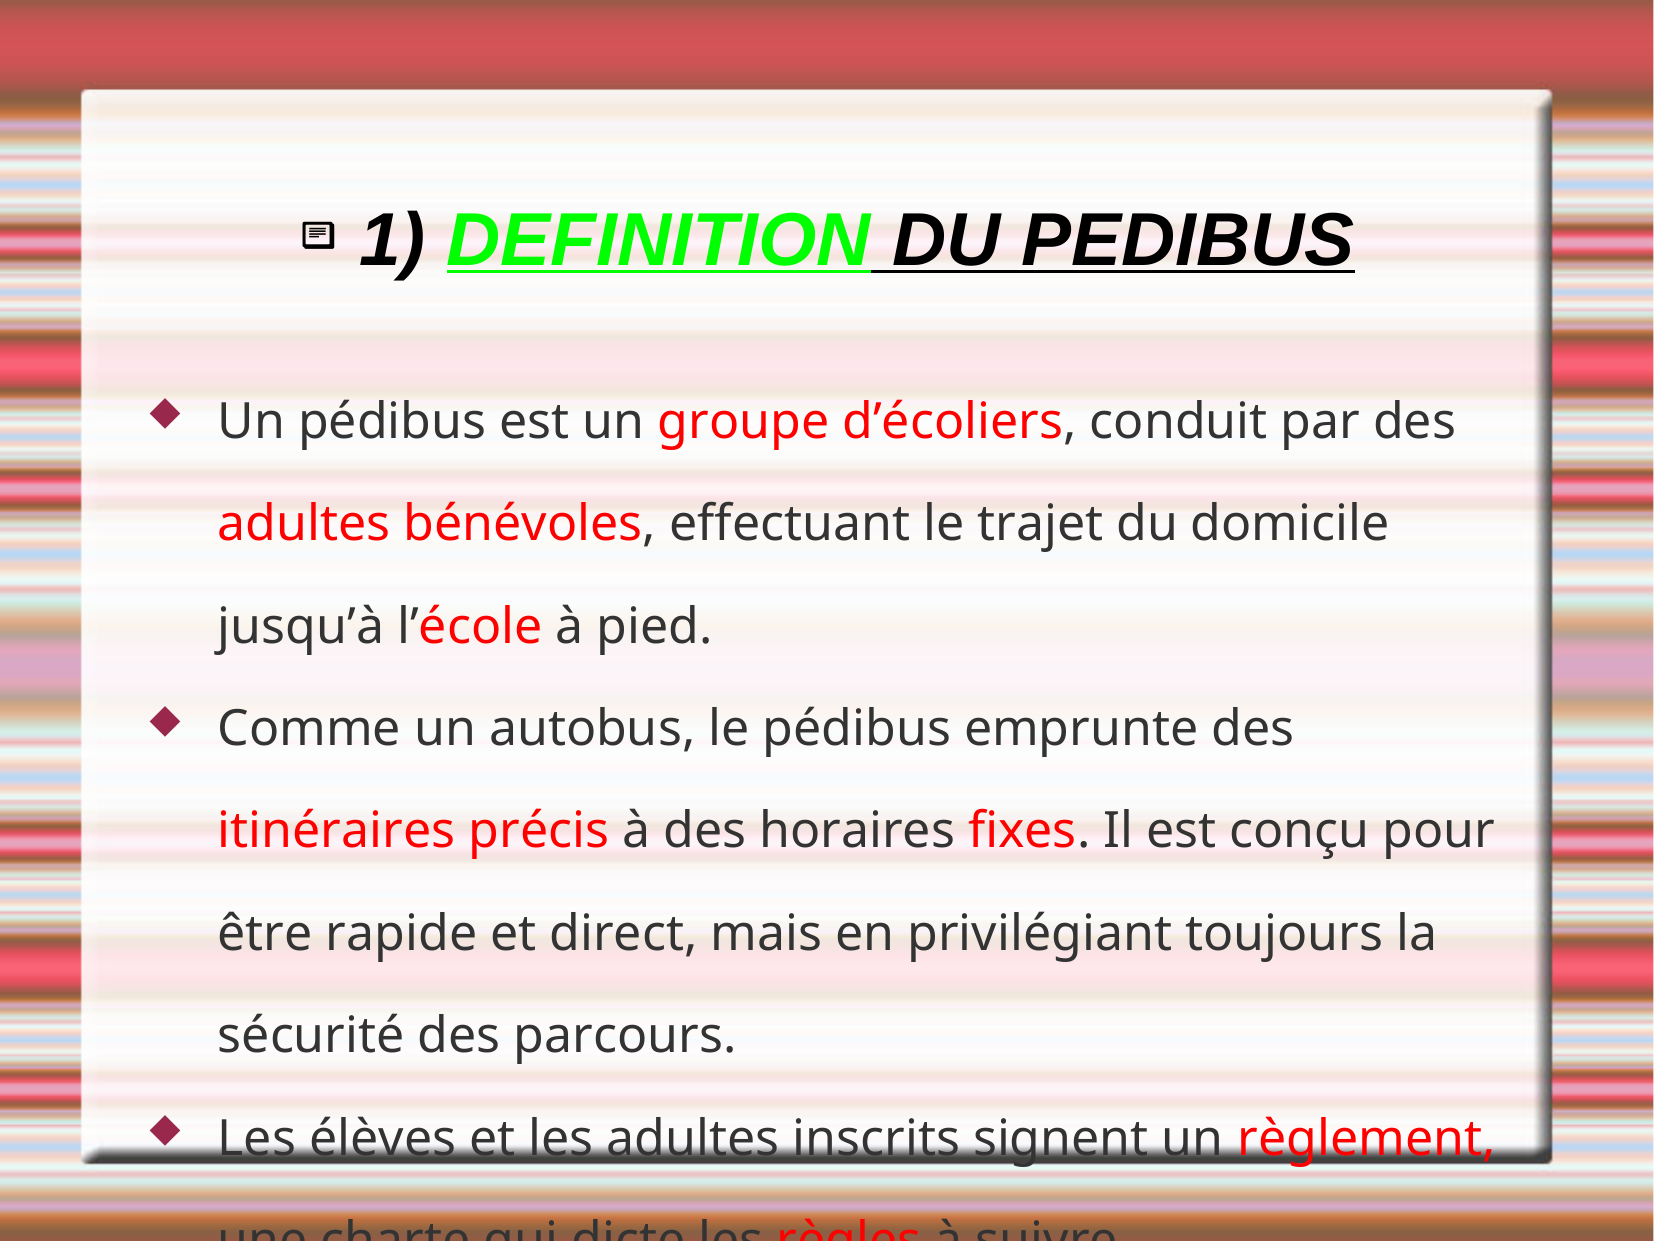

# 1) DEFINITION DU PEDIBUS
Un pédibus est un groupe d’écoliers, conduit par des adultes bénévoles, effectuant le trajet du domicile jusqu’à l’école à pied.
Comme un autobus, le pédibus emprunte des itinéraires précis à des horaires fixes. Il est conçu pour être rapide et direct, mais en privilégiant toujours la sécurité des parcours.
Les élèves et les adultes inscrits signent un règlement, une charte qui dicte les règles à suivre.